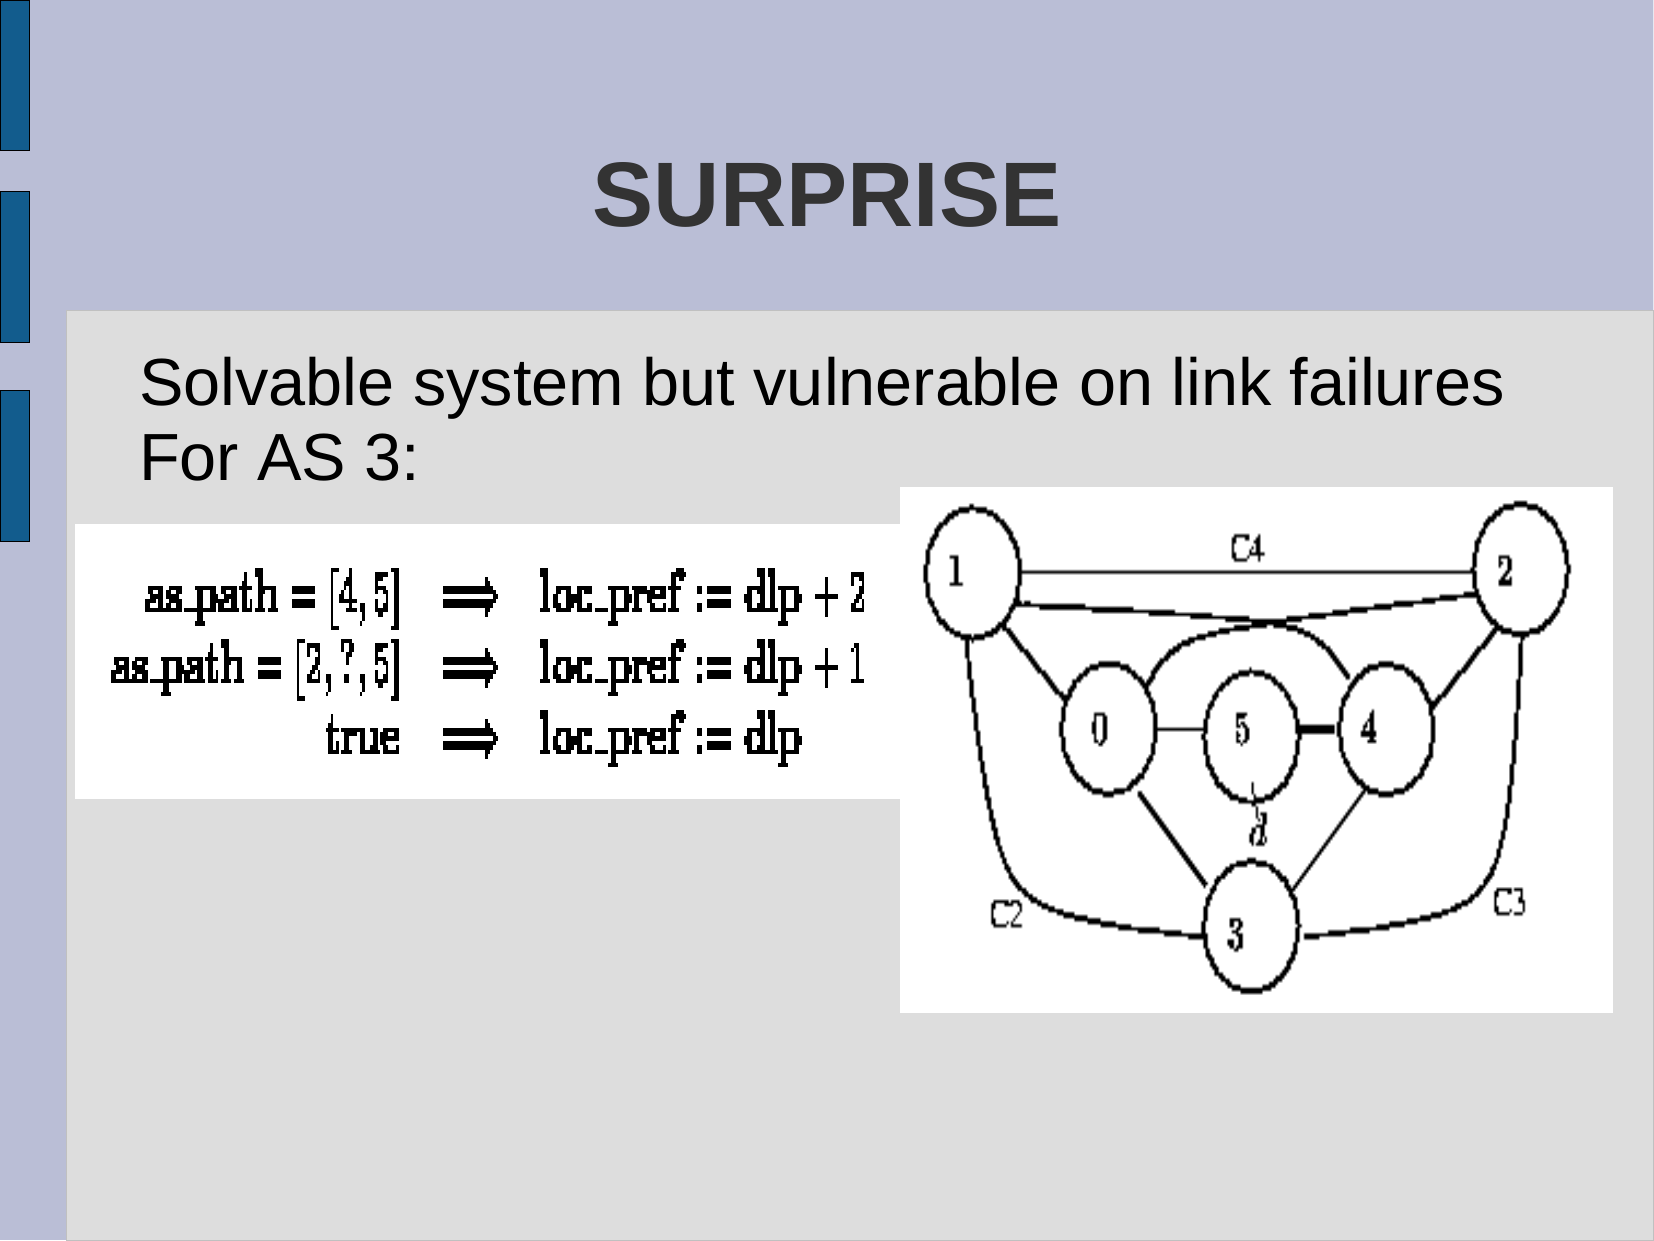

# SURPRISE
Solvable system but vulnerable on link failures
For AS 3: